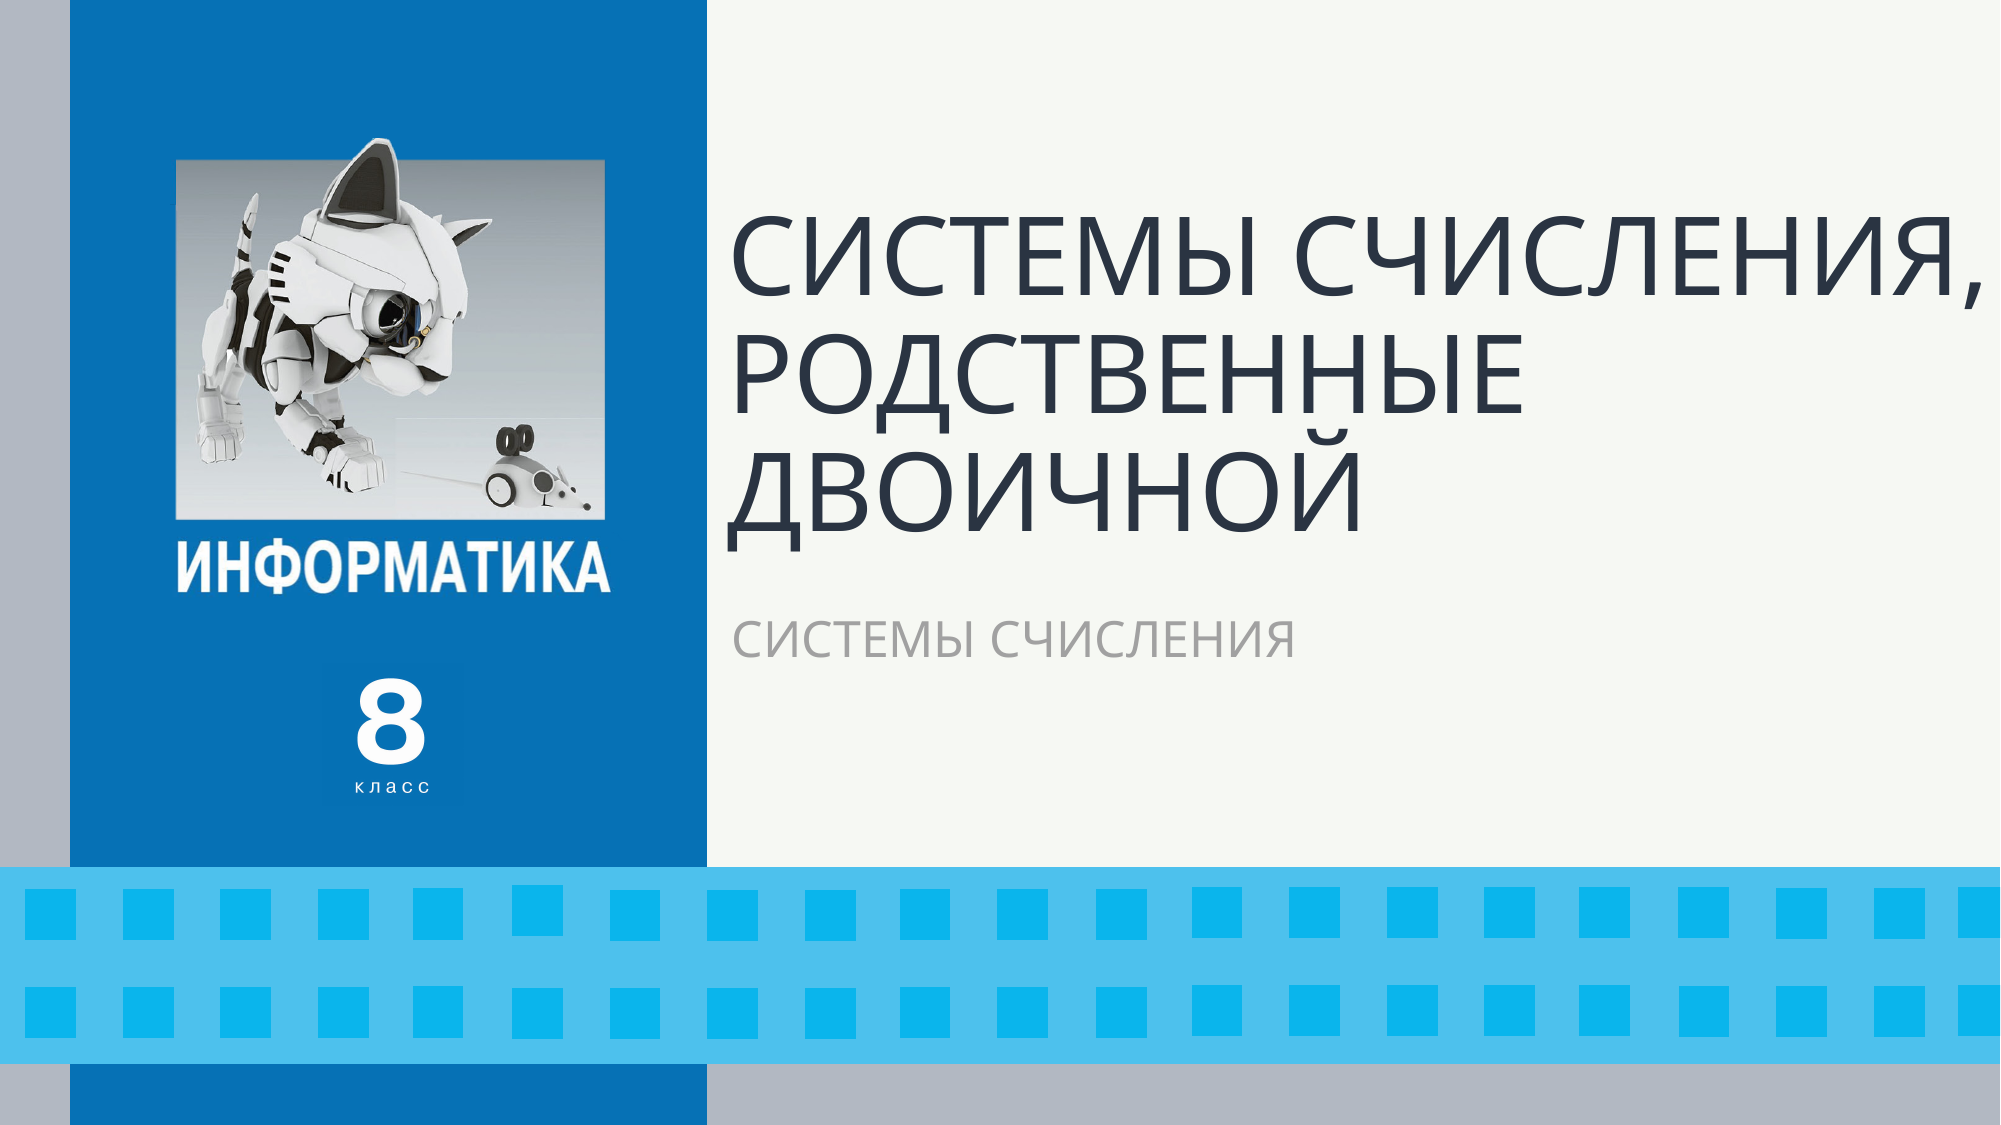

# СИСТЕМЫ СЧИСЛЕНИЯ, РОДСТВЕННЫЕ ДВОИЧНОЙ
СИСТЕМЫ СЧИСЛЕНИЯ